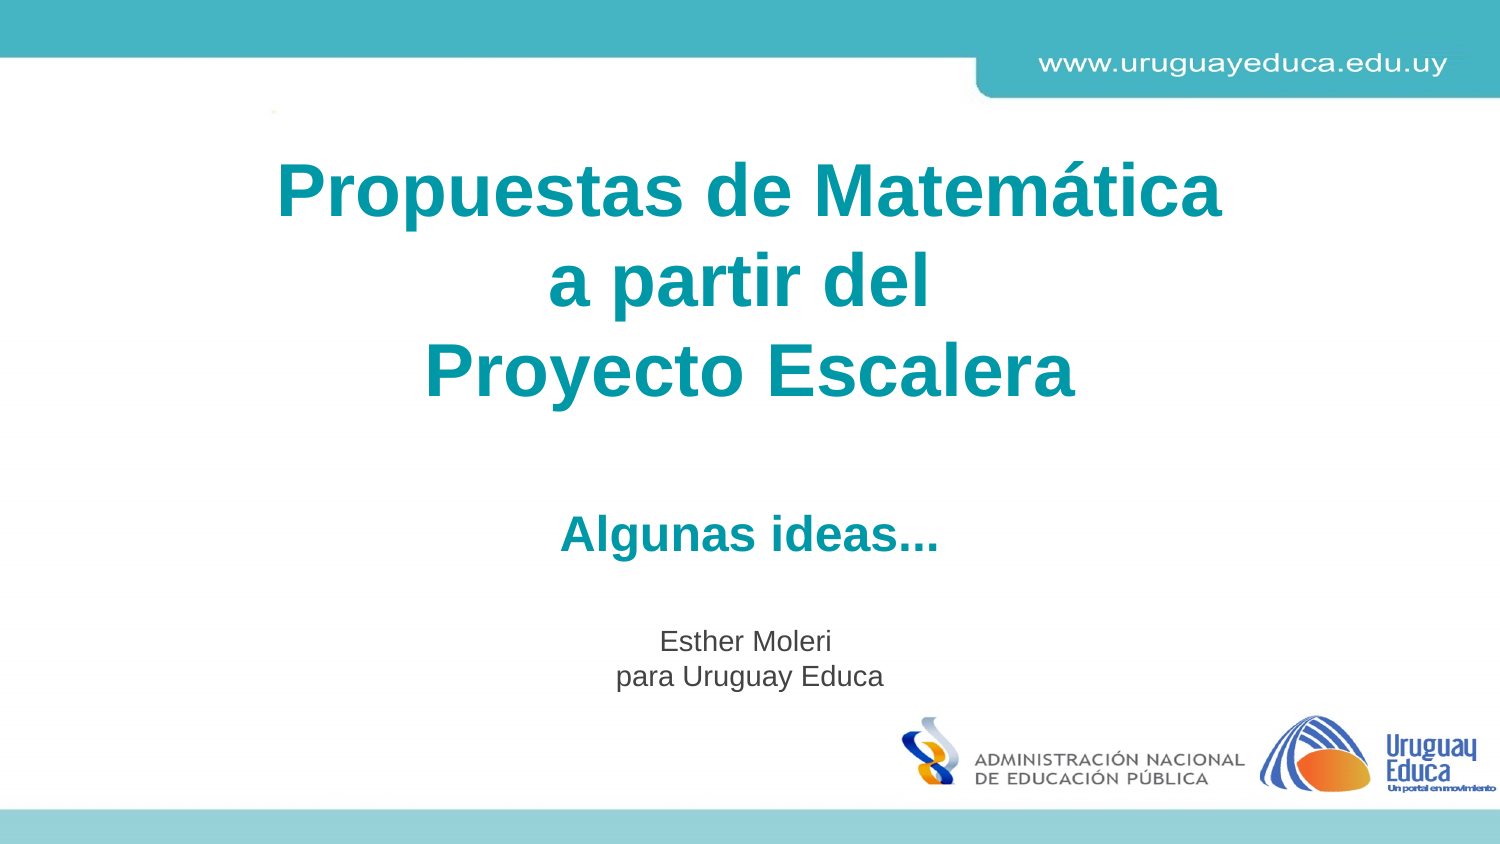

# Propuestas de Matemática a partir del Proyecto Escalera Algunas ideas...
Esther Moleri
para Uruguay Educa